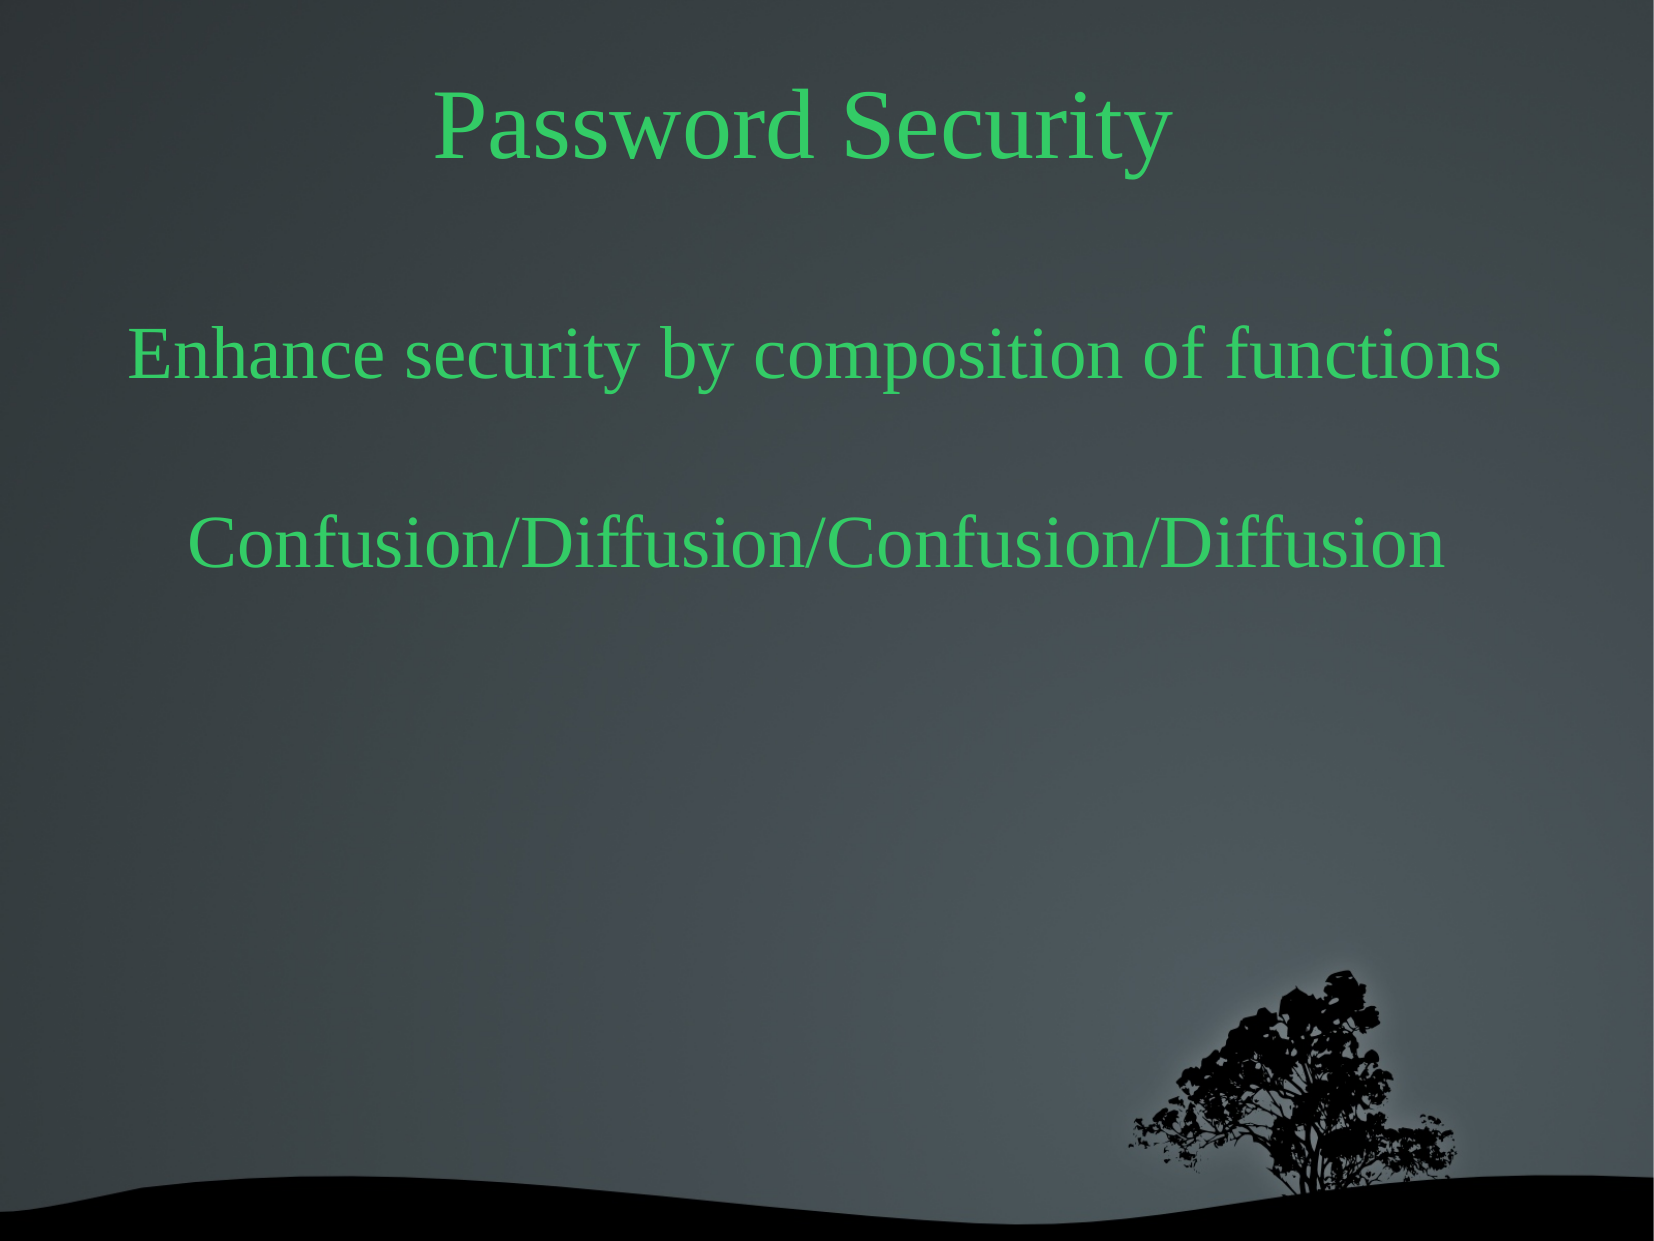

Password Security
Enhance security by composition of functions
Confusion/Diffusion/Confusion/Diffusion